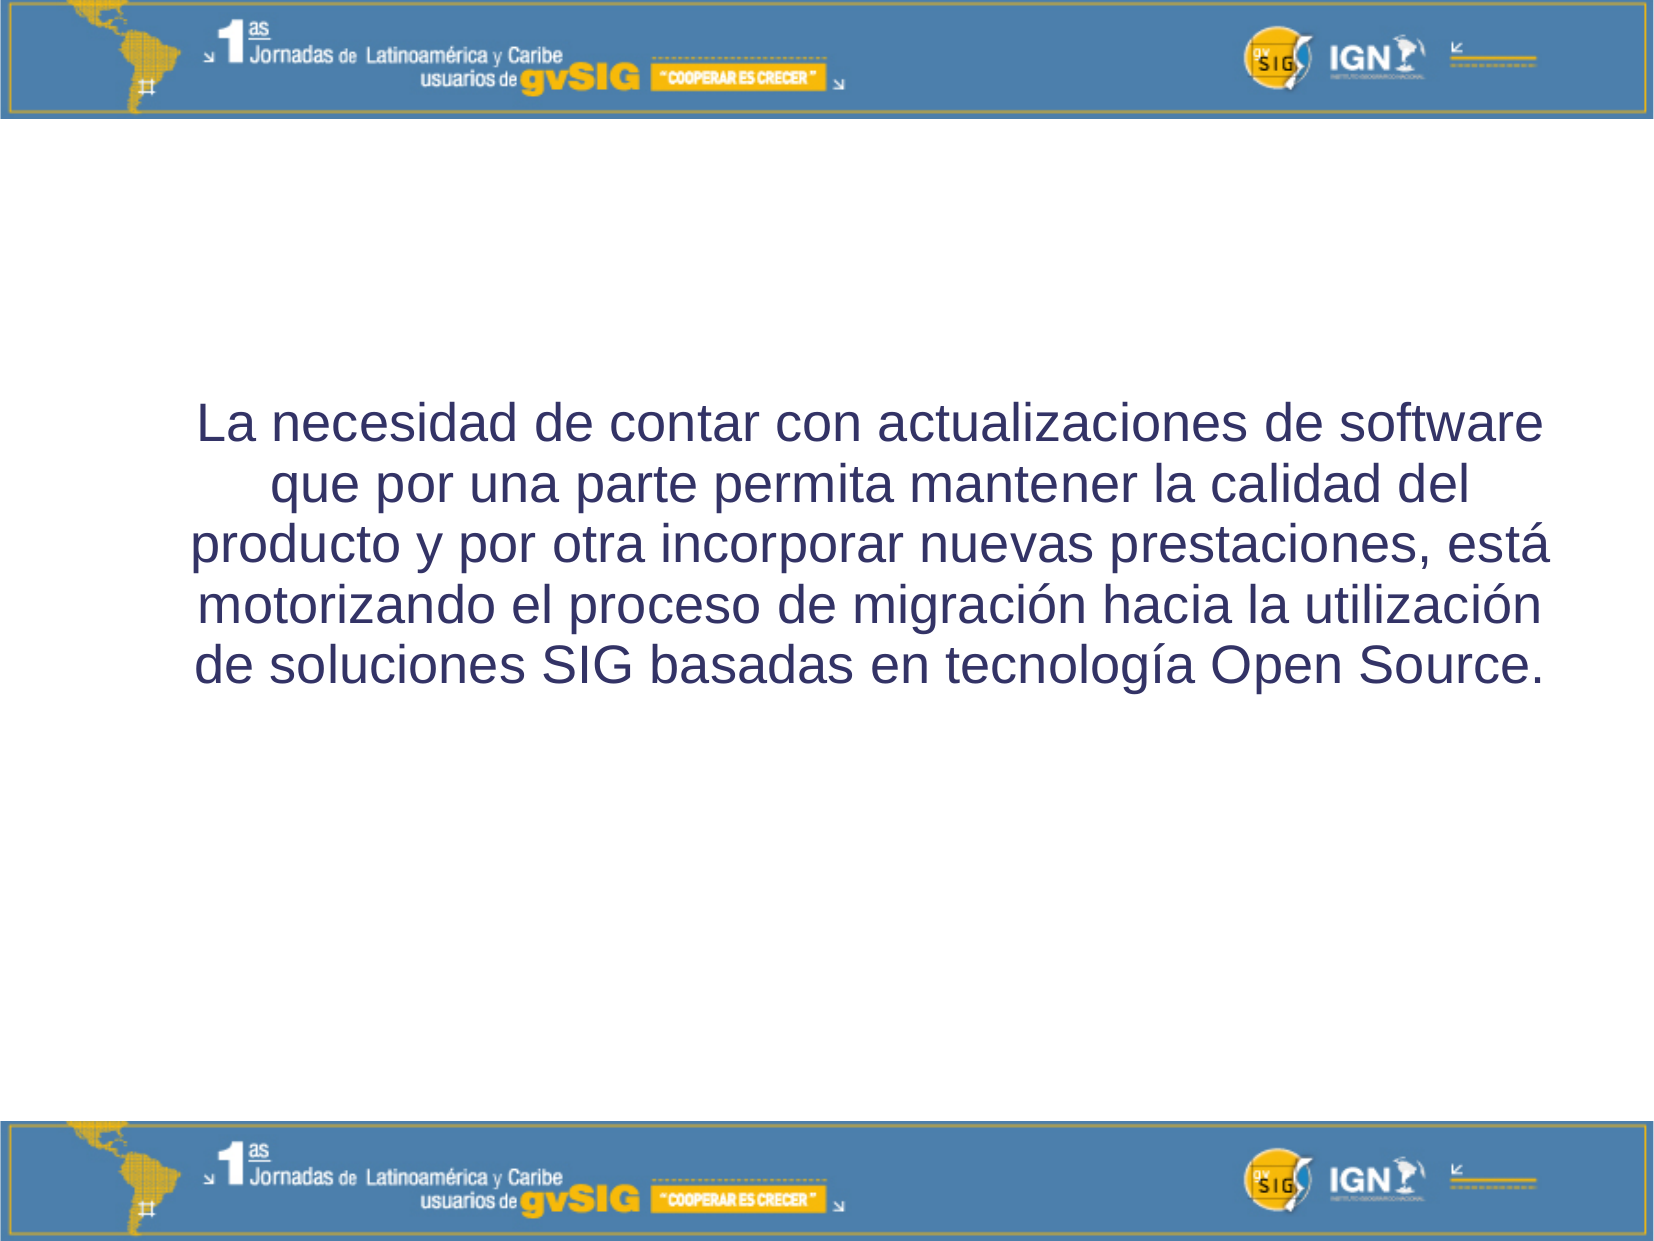

La necesidad de contar con actualizaciones de software que por una parte permita mantener la calidad del producto y por otra incorporar nuevas prestaciones, está motorizando el proceso de migración hacia la utilización de soluciones SIG basadas en tecnología Open Source.